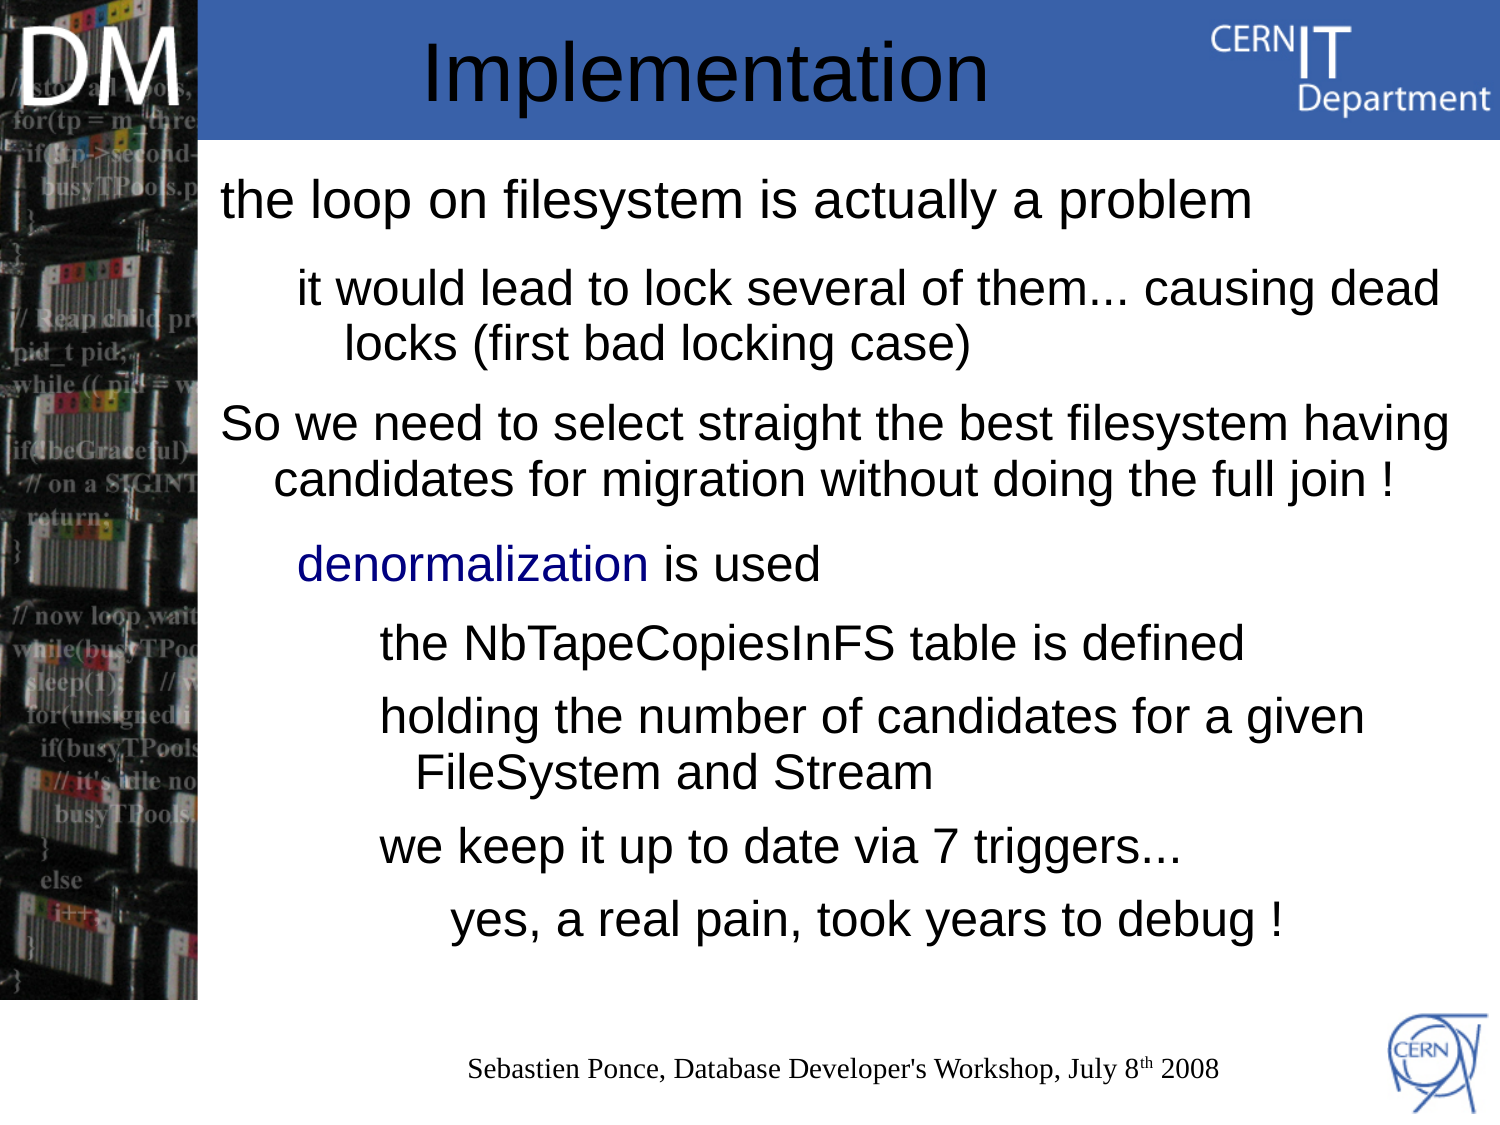

# Implementation
the loop on filesystem is actually a problem
it would lead to lock several of them... causing dead locks (first bad locking case)
So we need to select straight the best filesystem having candidates for migration without doing the full join !
denormalization is used
the NbTapeCopiesInFS table is defined
holding the number of candidates for a given FileSystem and Stream
we keep it up to date via 7 triggers...
yes, a real pain, took years to debug !